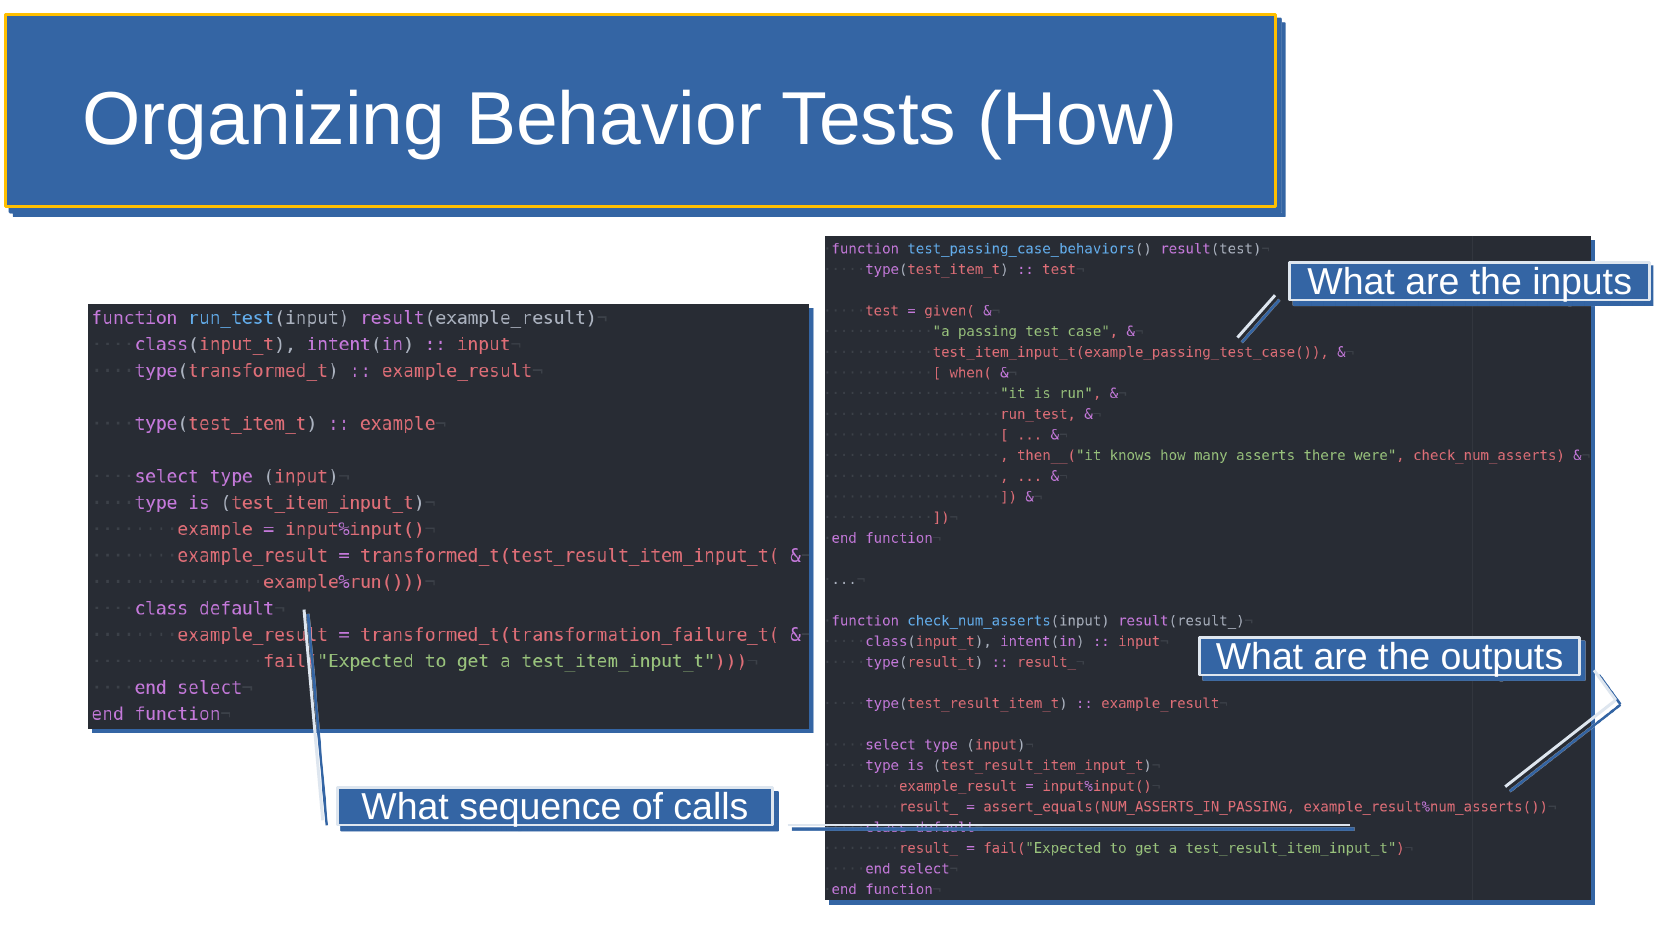

# Organizing Behavior Tests (How)
What are the inputs
What are the outputs
What sequence of calls